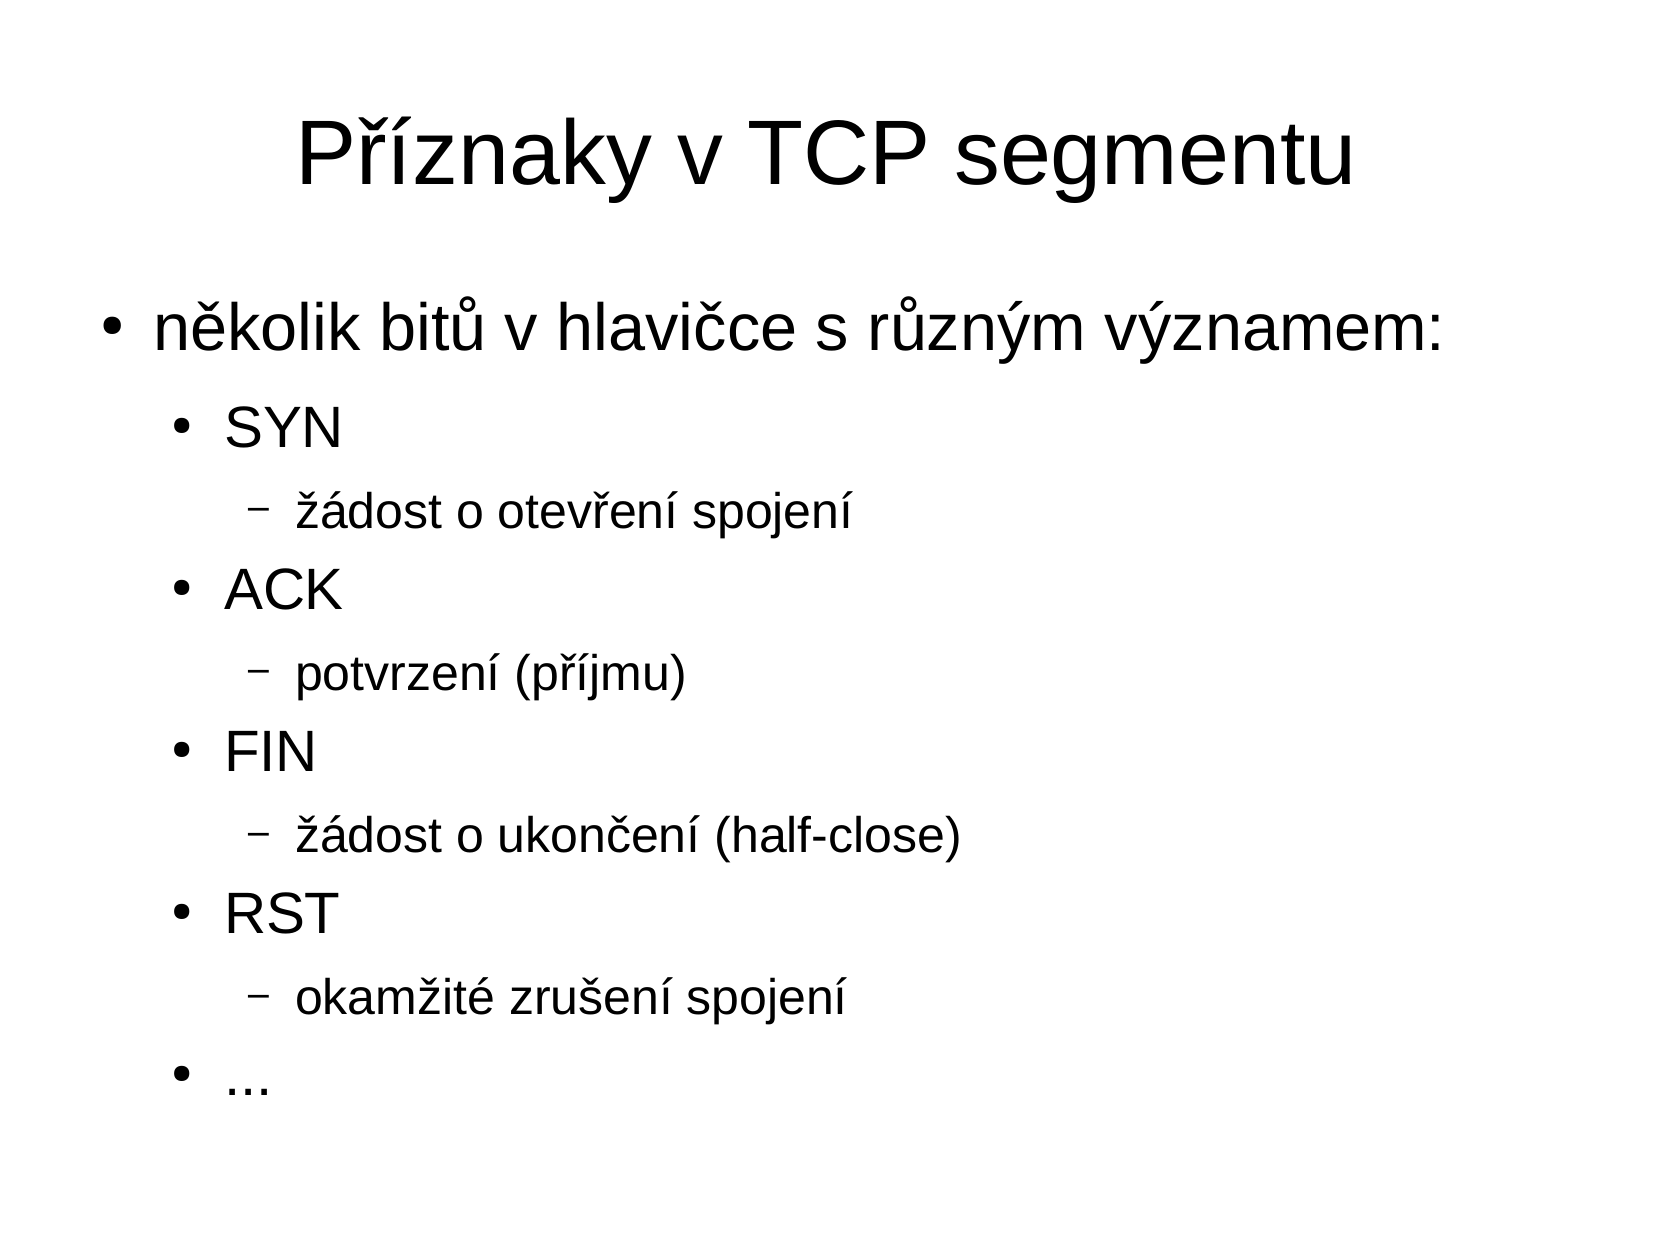

# Příznaky v TCP segmentu
několik bitů v hlavičce s různým významem:
SYN
žádost o otevření spojení
ACK
potvrzení (příjmu)
FIN
žádost o ukončení (half-close)
RST
okamžité zrušení spojení
...